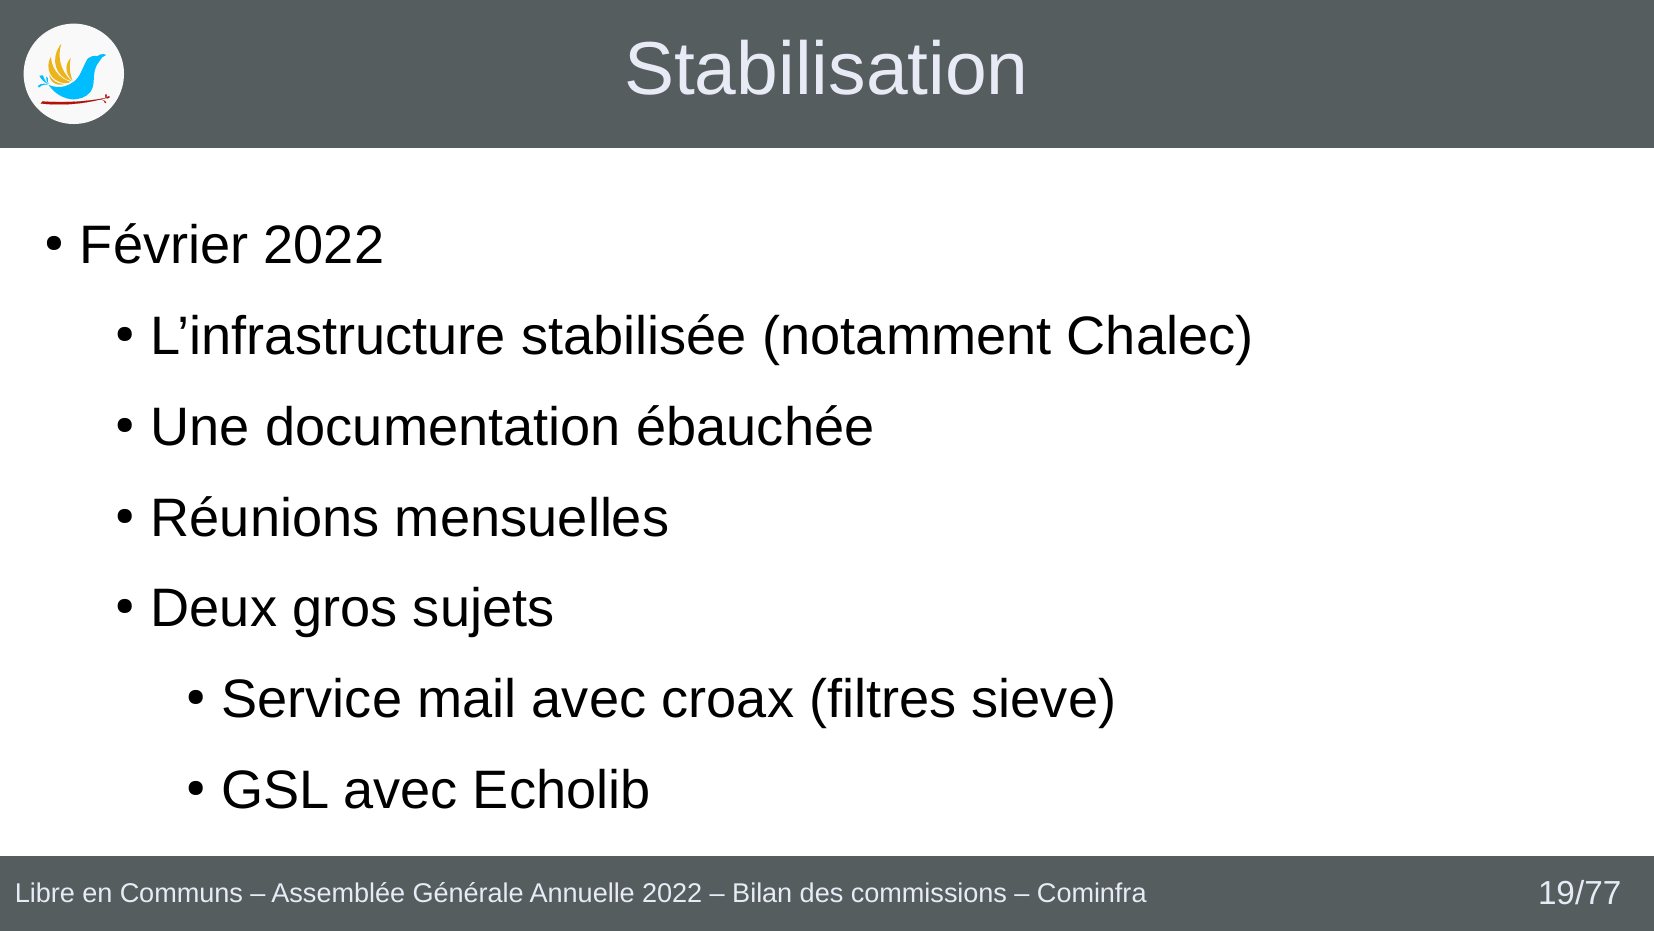

Stabilisation
Février 2022
L’infrastructure stabilisée (notamment Chalec)
Une documentation ébauchée
Réunions mensuelles
Deux gros sujets
Service mail avec croax (filtres sieve)
GSL avec Echolib
Libre en Communs – Assemblée Générale Annuelle 2022 – Bilan des commissions – Cominfra